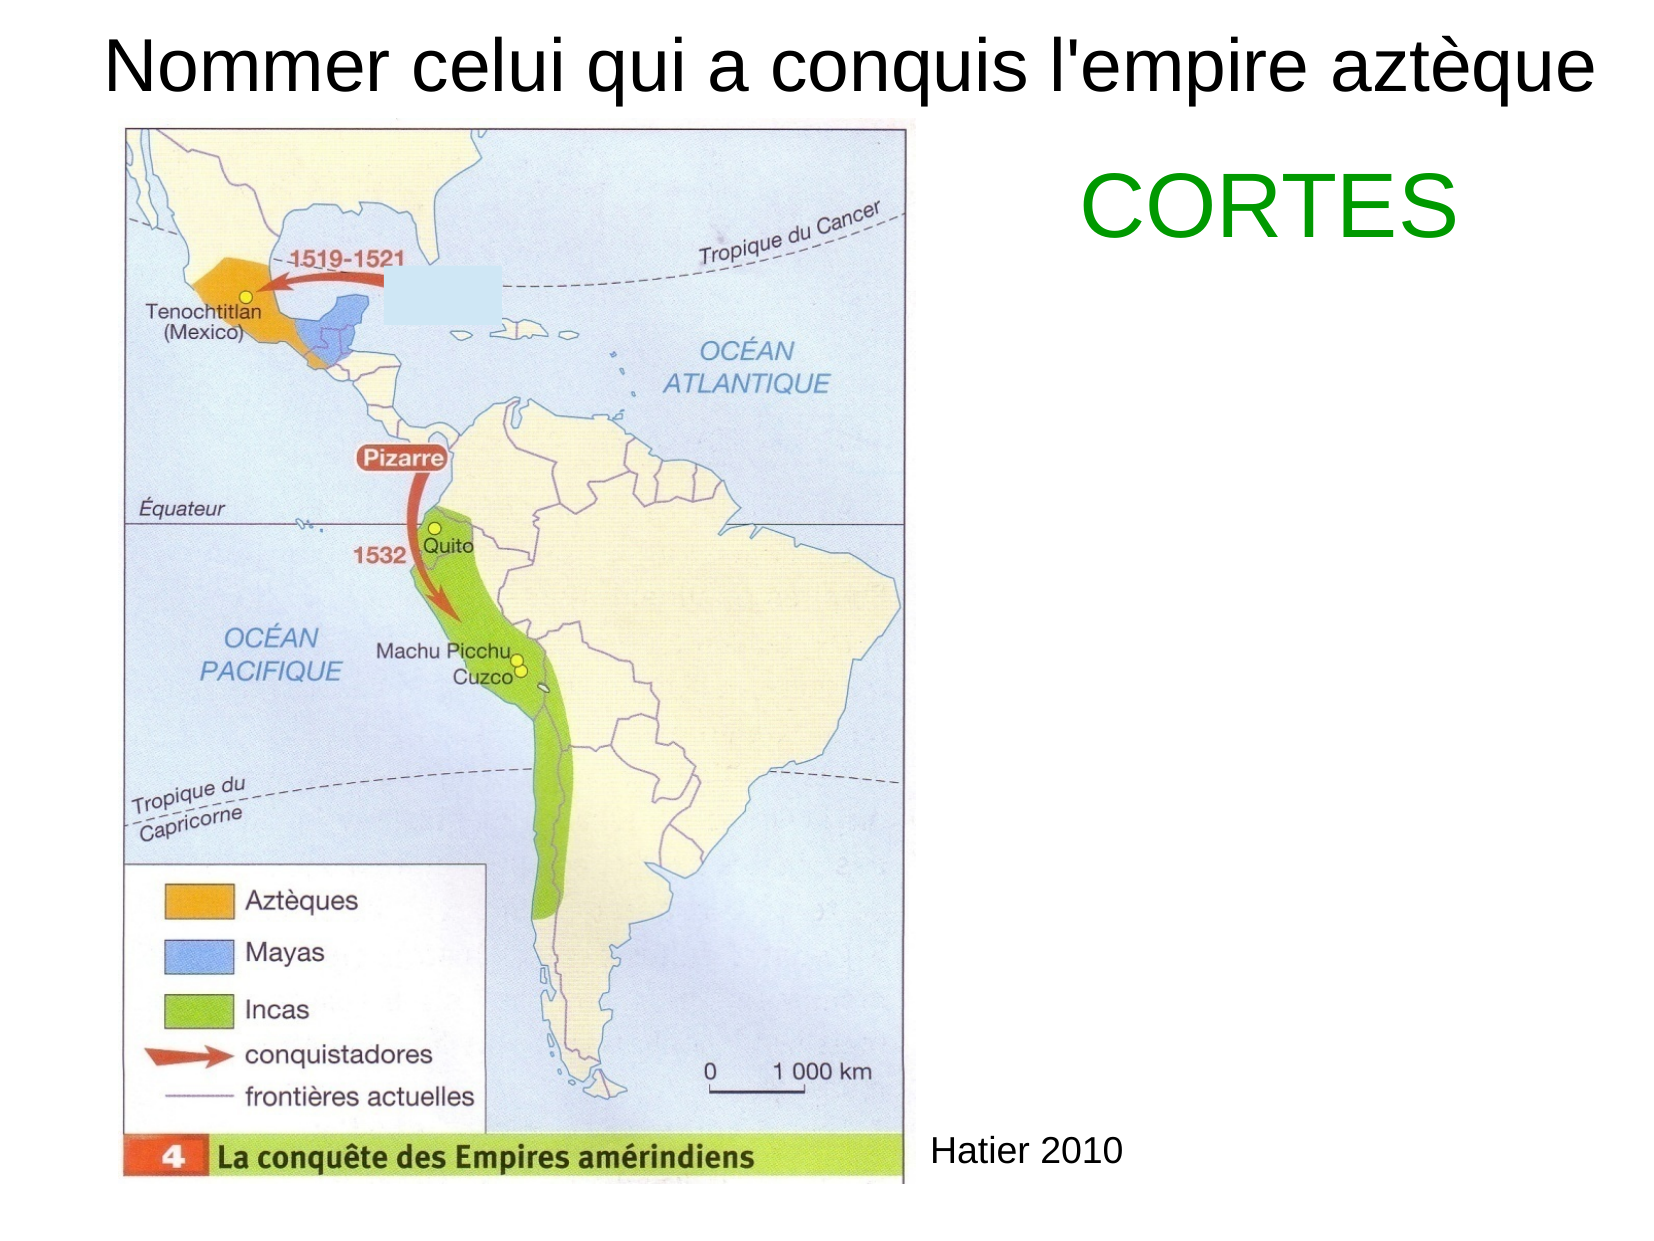

Nommer celui qui a conquis l'empire aztèque
CORTES
Hatier 2010